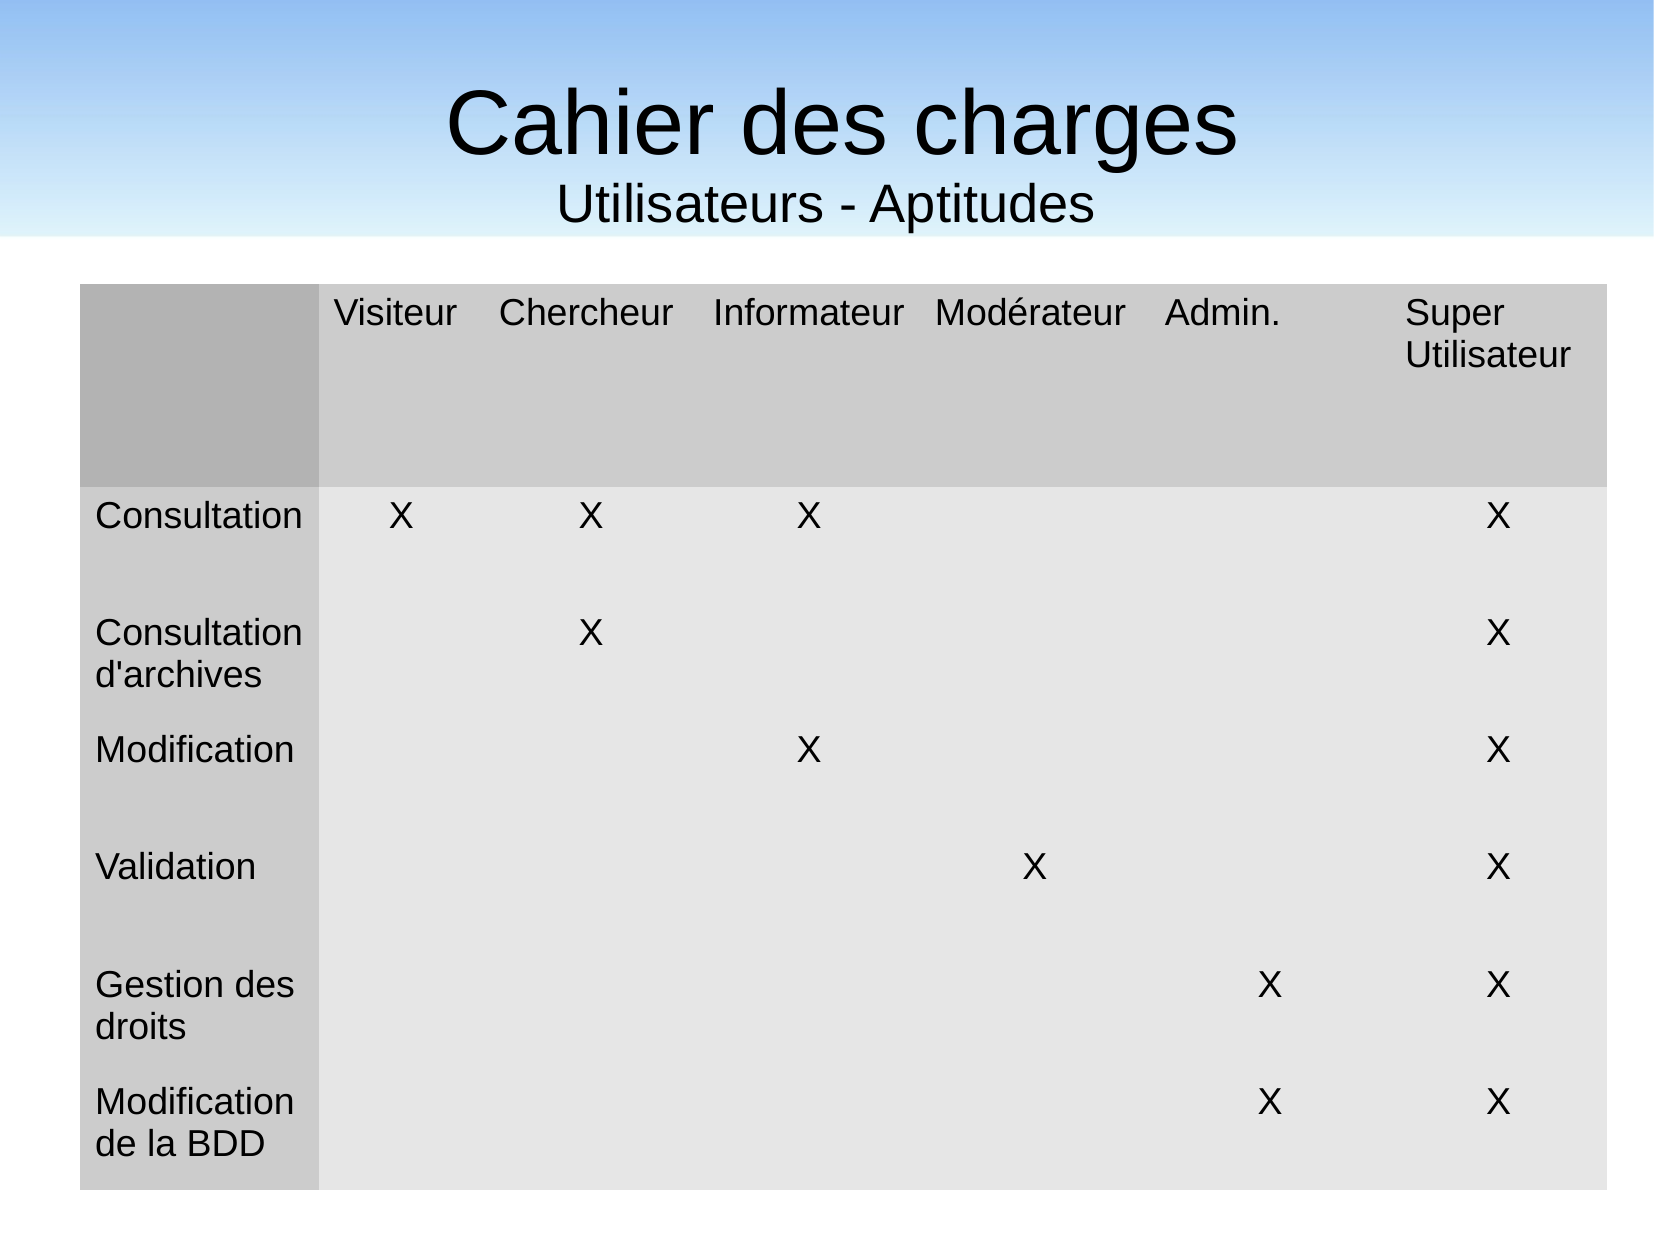

# Cahier des charges Utilisateurs - Aptitudes
| | Visiteur | Chercheur | Informateur | Modérateur | Admin. | Super Utilisateur |
| --- | --- | --- | --- | --- | --- | --- |
| Consultation | X | X | X | | | X |
| Consultation d'archives | | X | | | | X |
| Modification | | | X | | | X |
| Validation | | | | X | | X |
| Gestion des droits | | | | | X | X |
| Modification de la BDD | | | | | X | X |
Nantes 1900
12